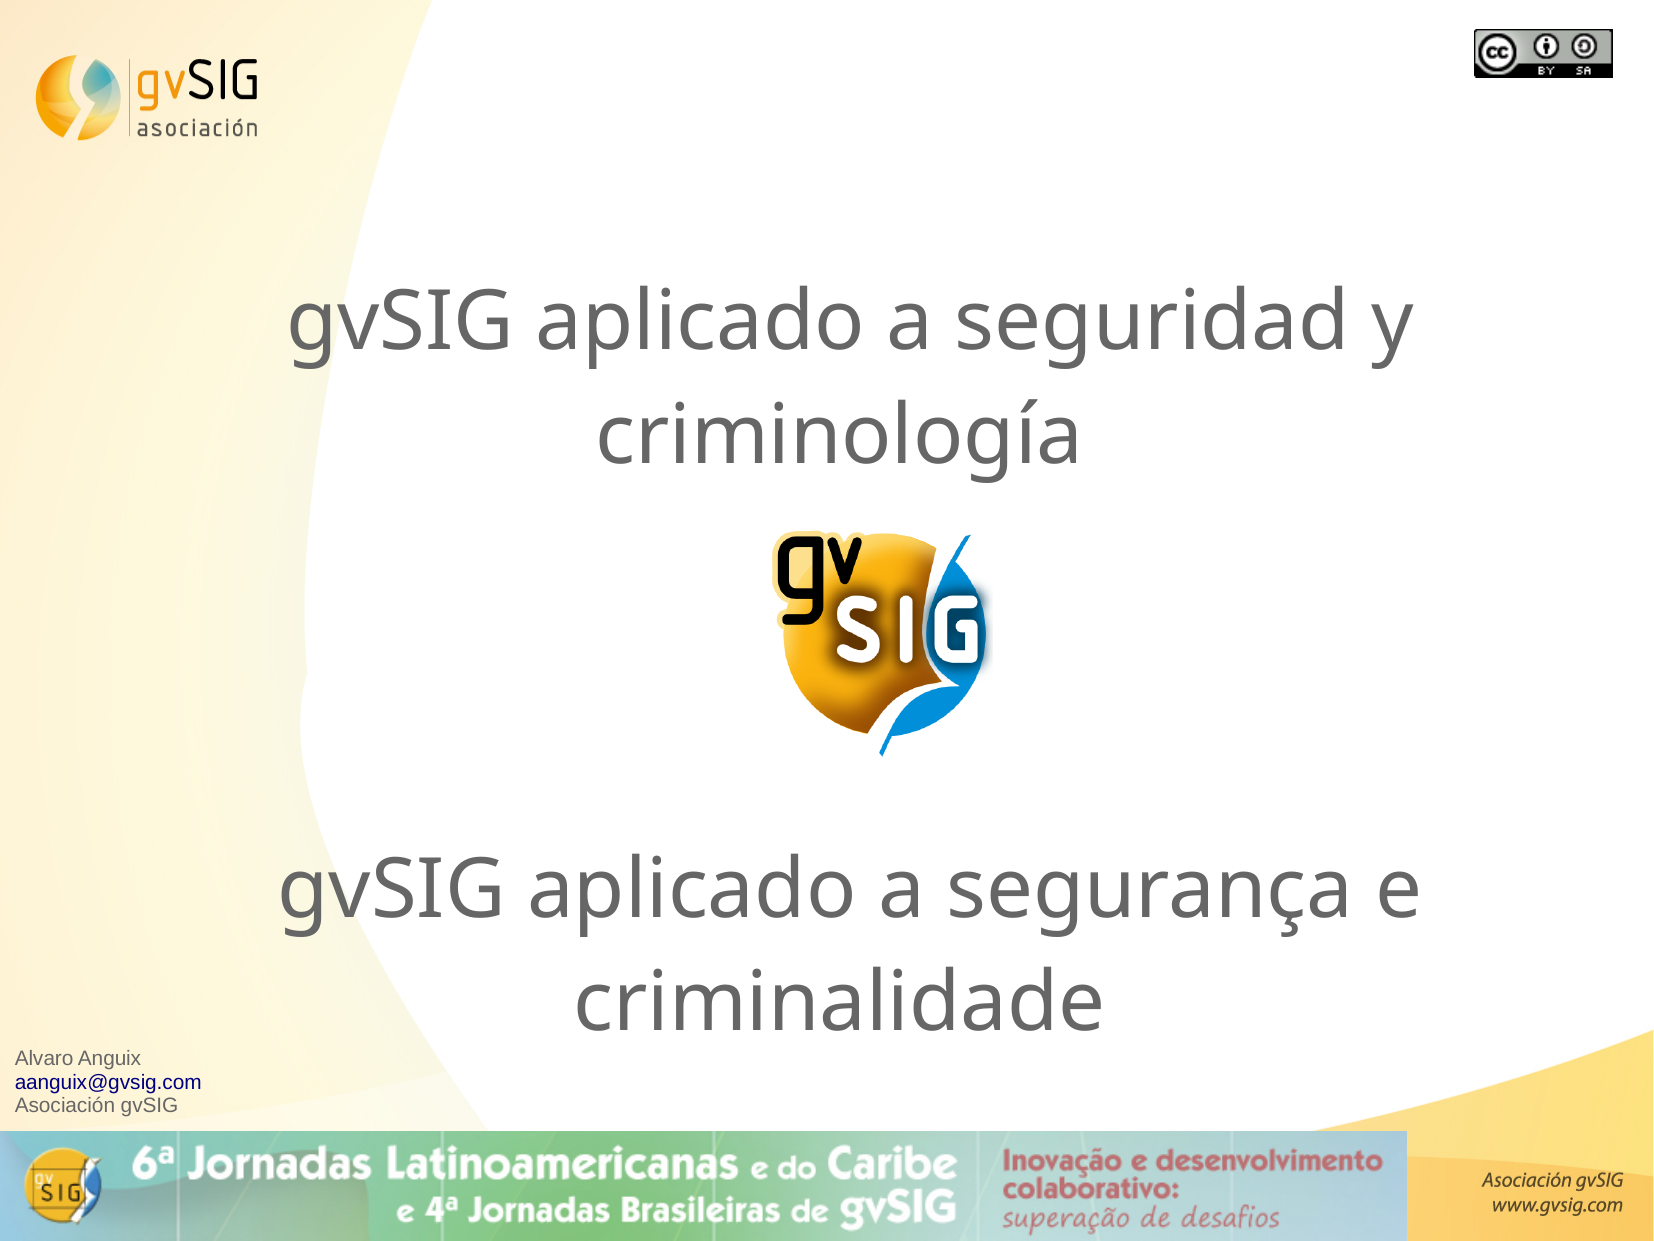

# gvSIG aplicado a seguridad y criminología gvSIG aplicado a segurança e criminalidade
Alvaro Anguix
aanguix@gvsig.com
Asociación gvSIG